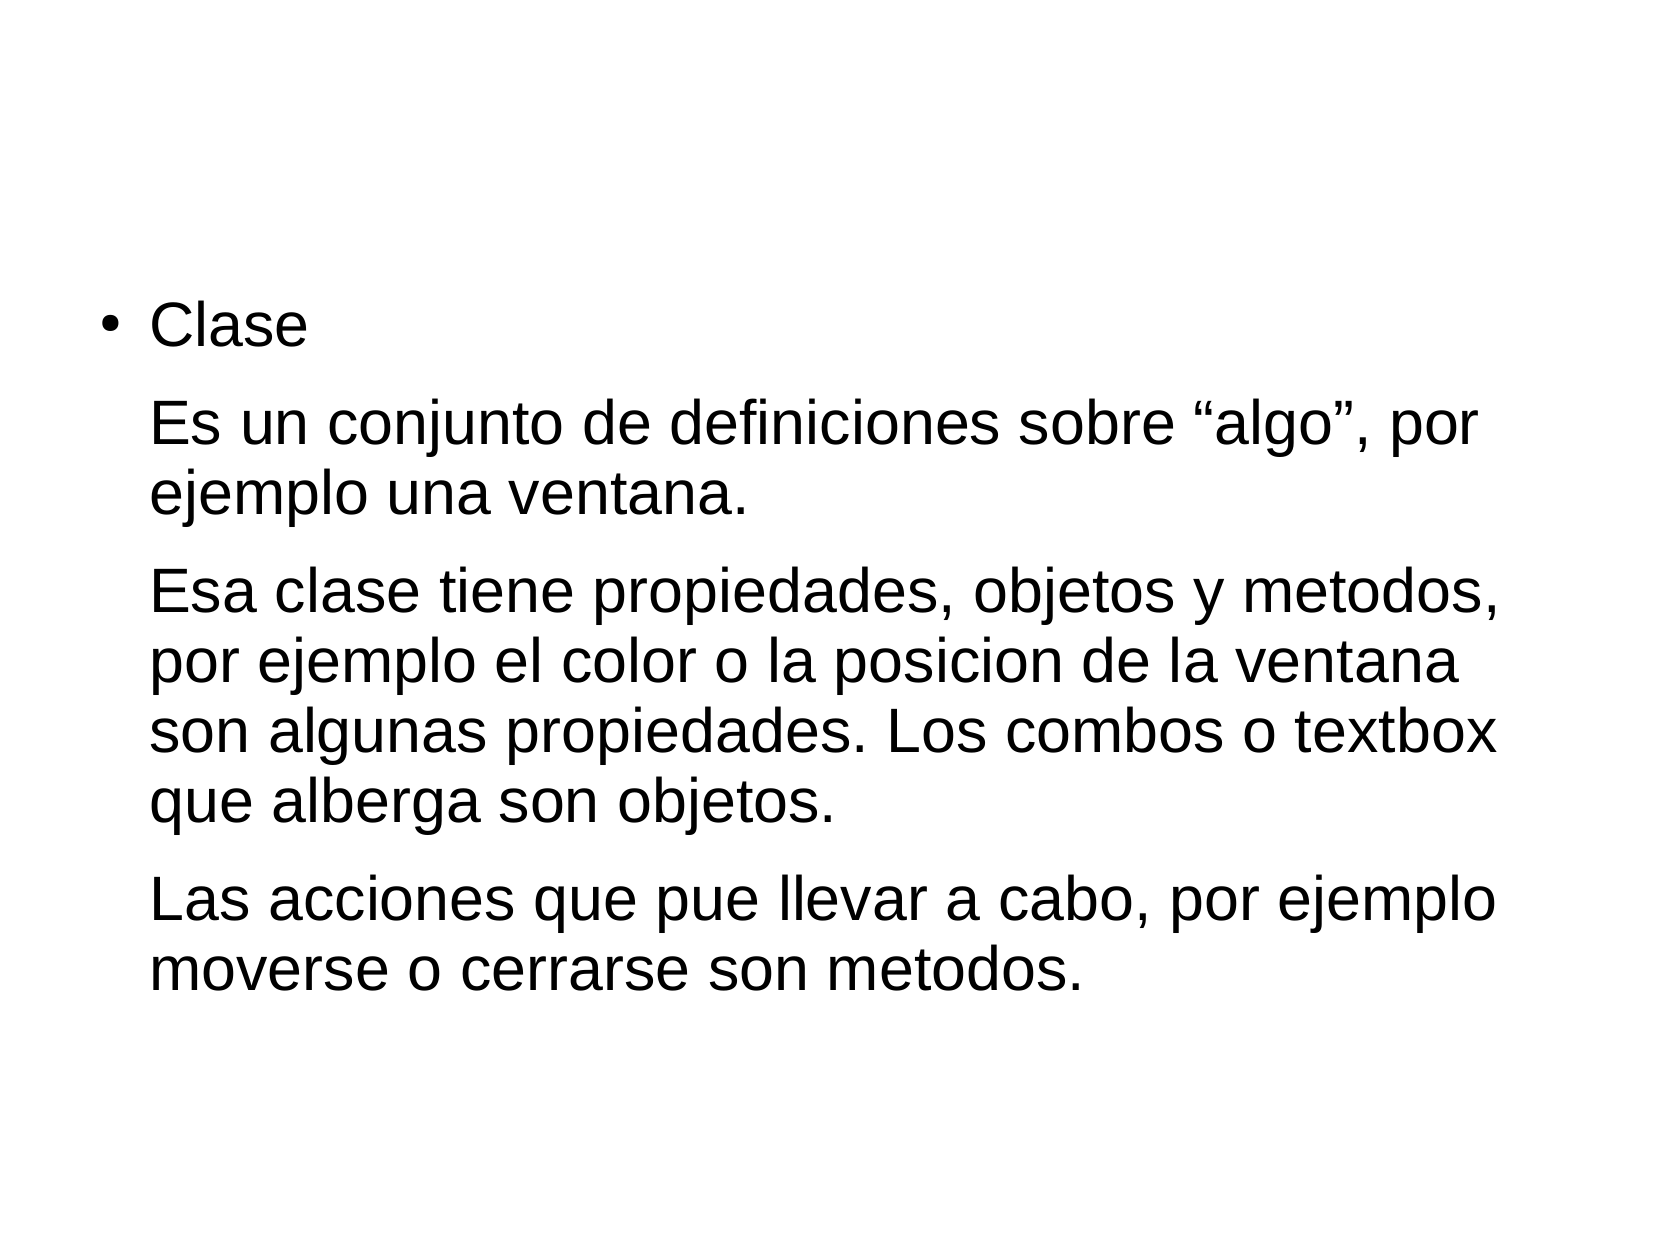

#
Clase
Es un conjunto de definiciones sobre “algo”, por ejemplo una ventana.
Esa clase tiene propiedades, objetos y metodos, por ejemplo el color o la posicion de la ventana son algunas propiedades. Los combos o textbox que alberga son objetos.
Las acciones que pue llevar a cabo, por ejemplo moverse o cerrarse son metodos.